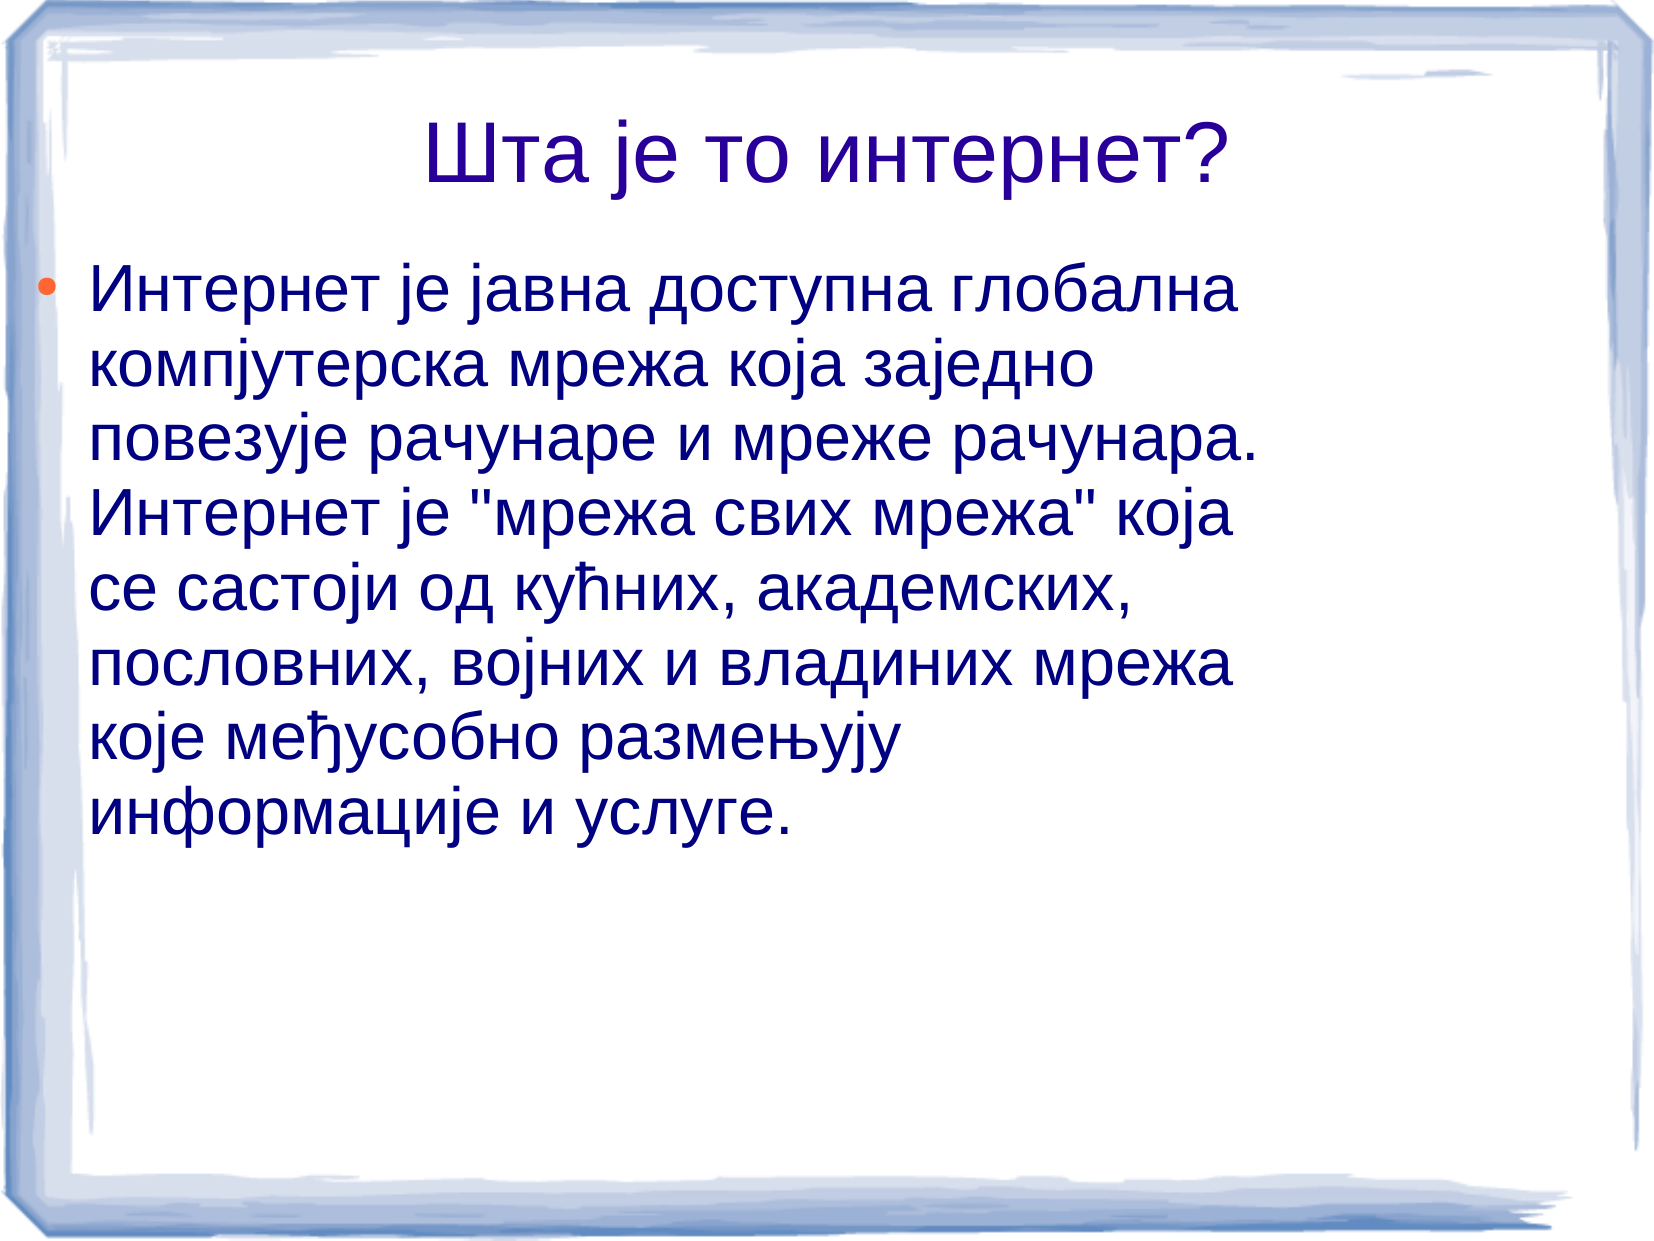

# Шта је то интернет?
Интернет је јавна доступна глобална компјутерска мрежа која заједно повезује рачунаре и мреже рачунара. Интернет је "мрежа свих мрежа" која се састоји од кућних, академских, пословних, војних и владиних мрежа које међусобно размењују информације и услуге.